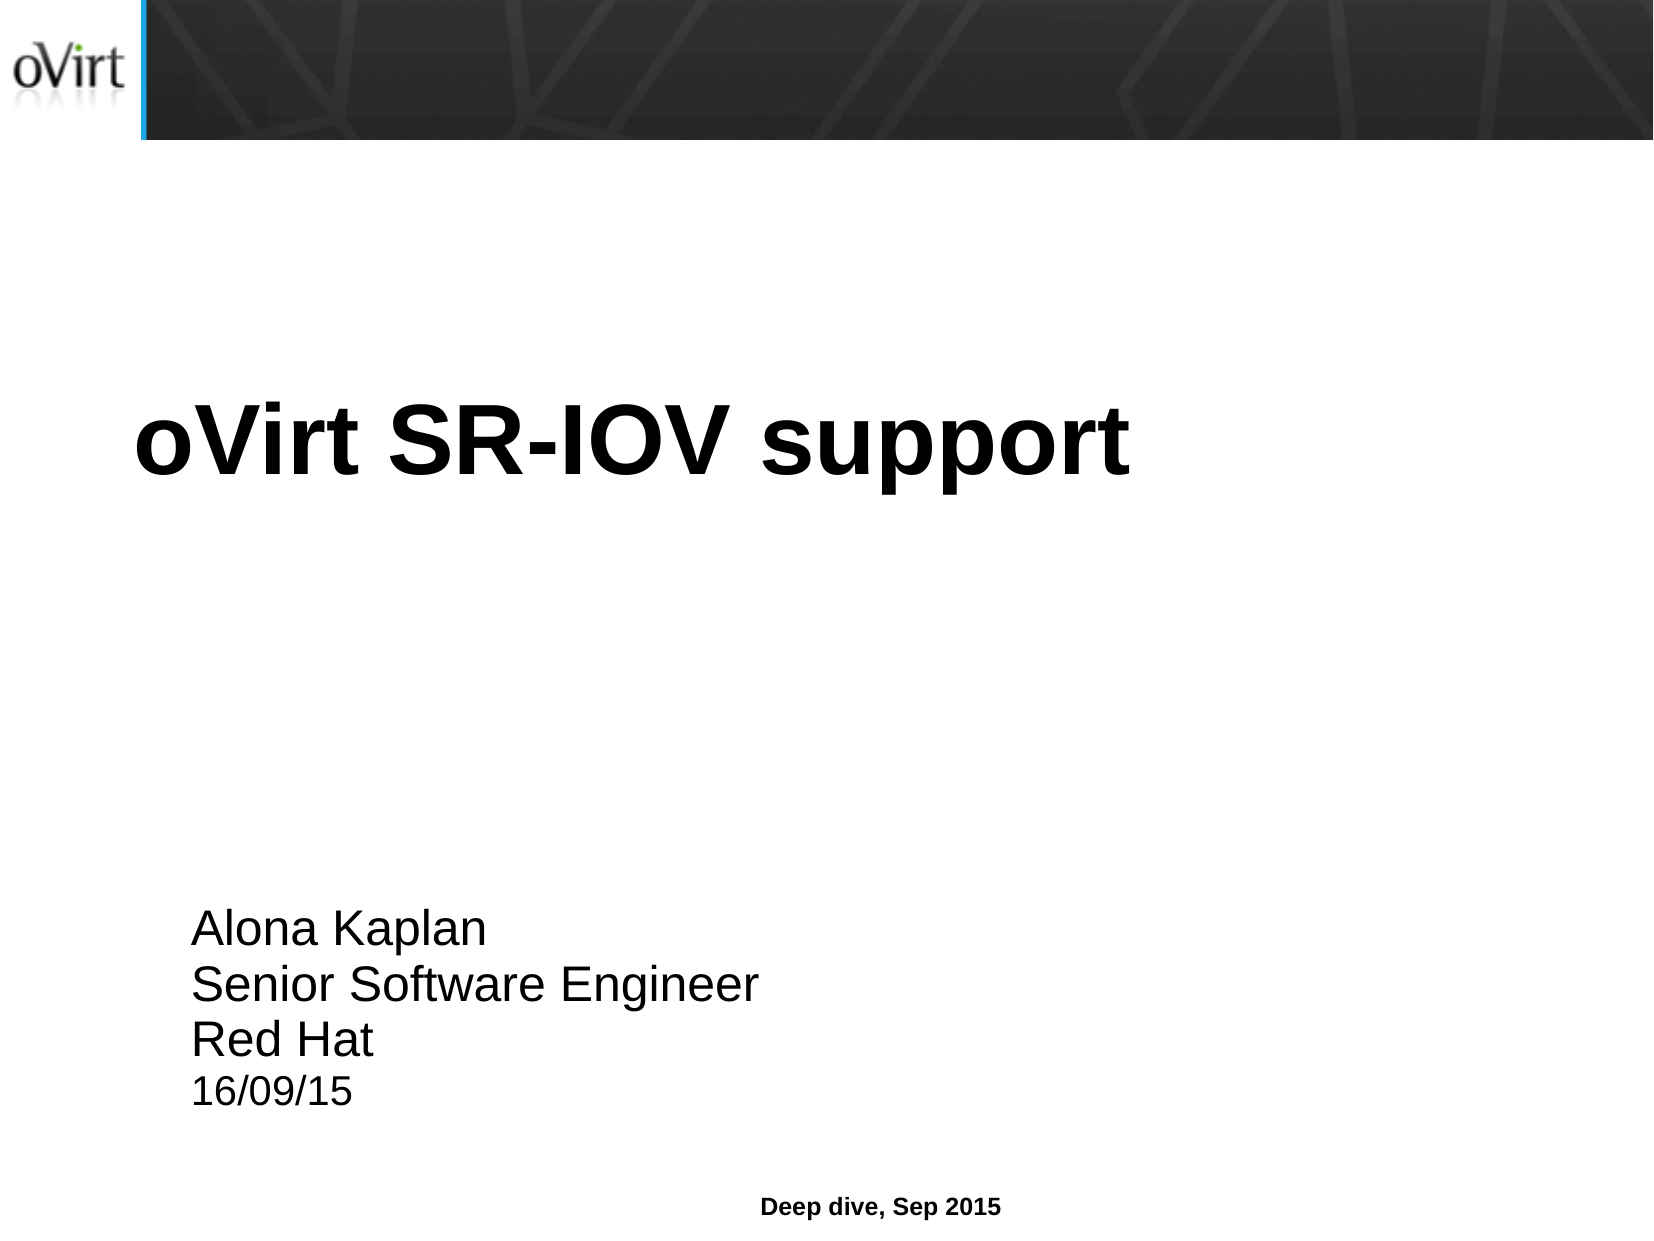

oVirt SR-IOV support
Alona Kaplan
Senior Software Engineer
Red Hat
16/09/15